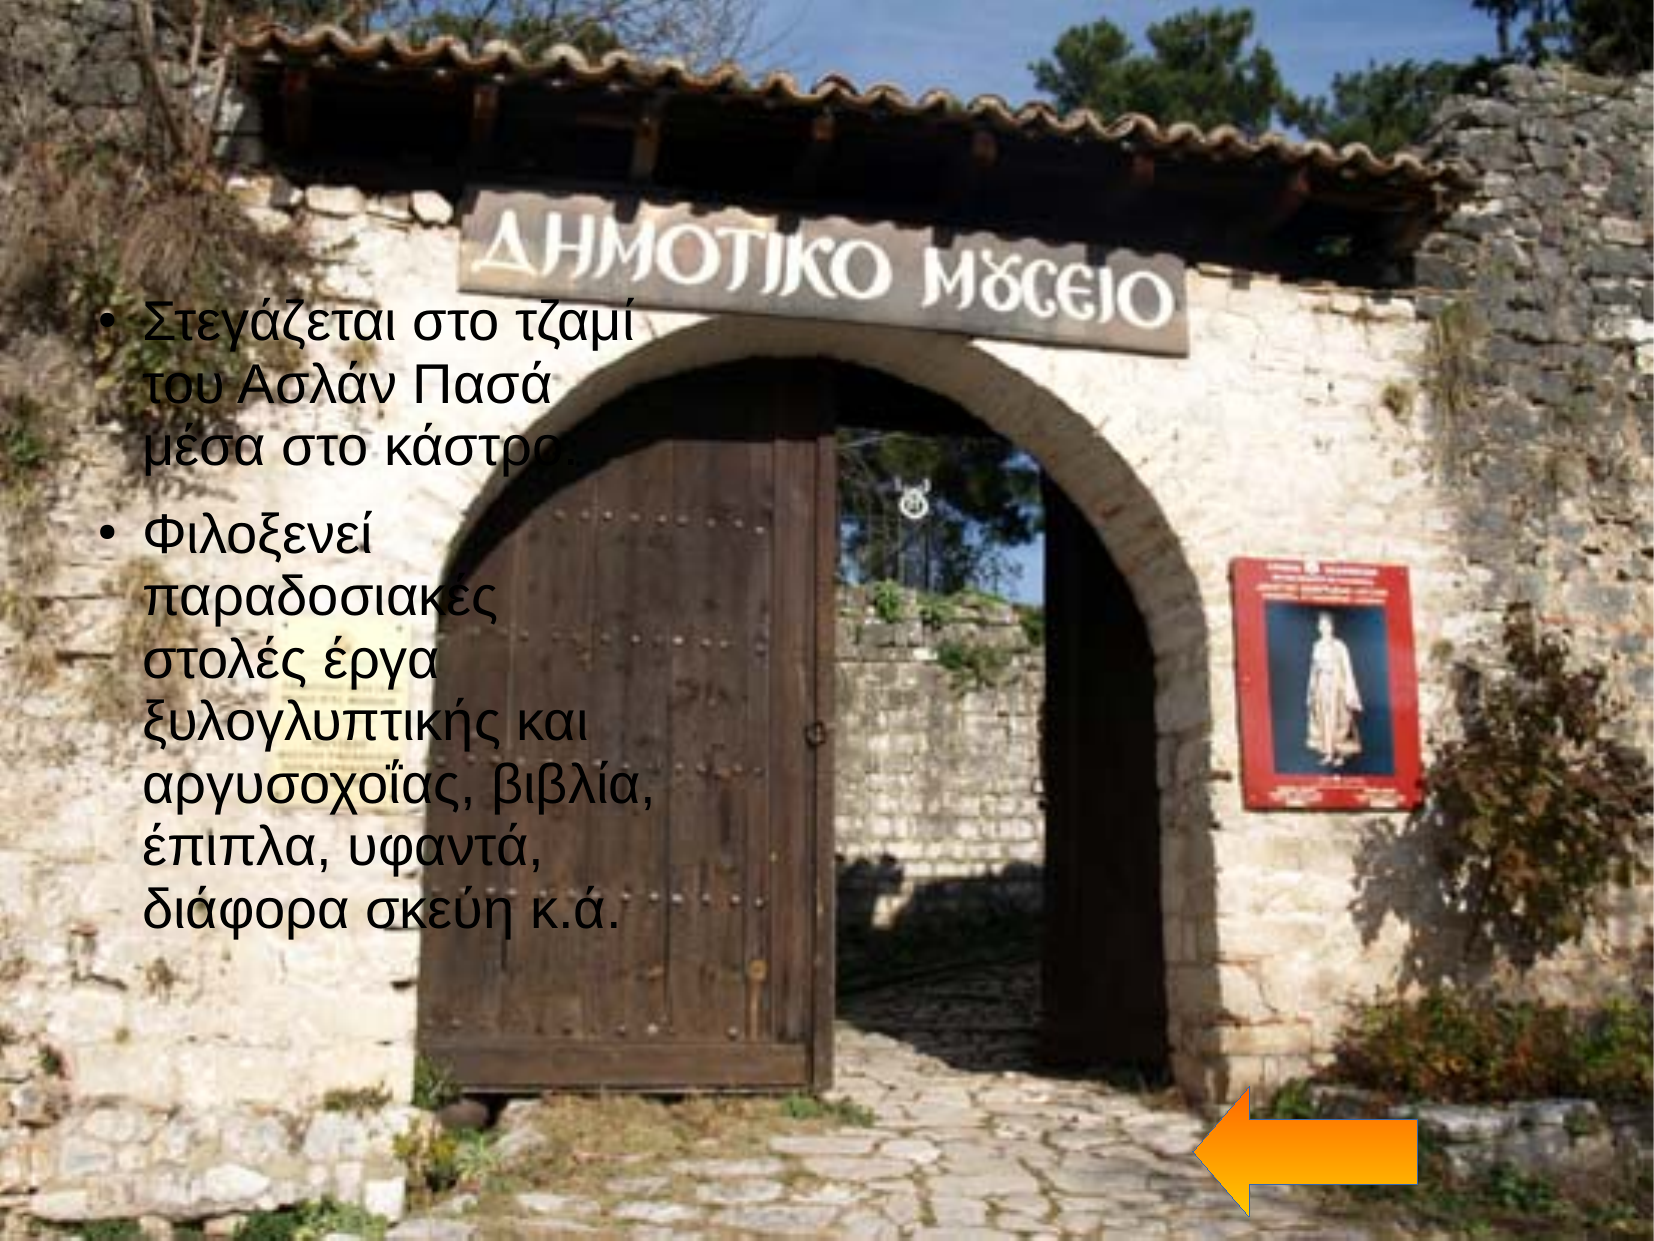

#
Στεγάζεται στο τζαμί του Ασλάν Πασά μέσα στο κάστρο.
Φιλοξενεί παραδοσιακές στολές έργα ξυλογλυπτικής και αργυσοχοΐας, βιβλία, έπιπλα, υφαντά, διάφορα σκεύη κ.ά.